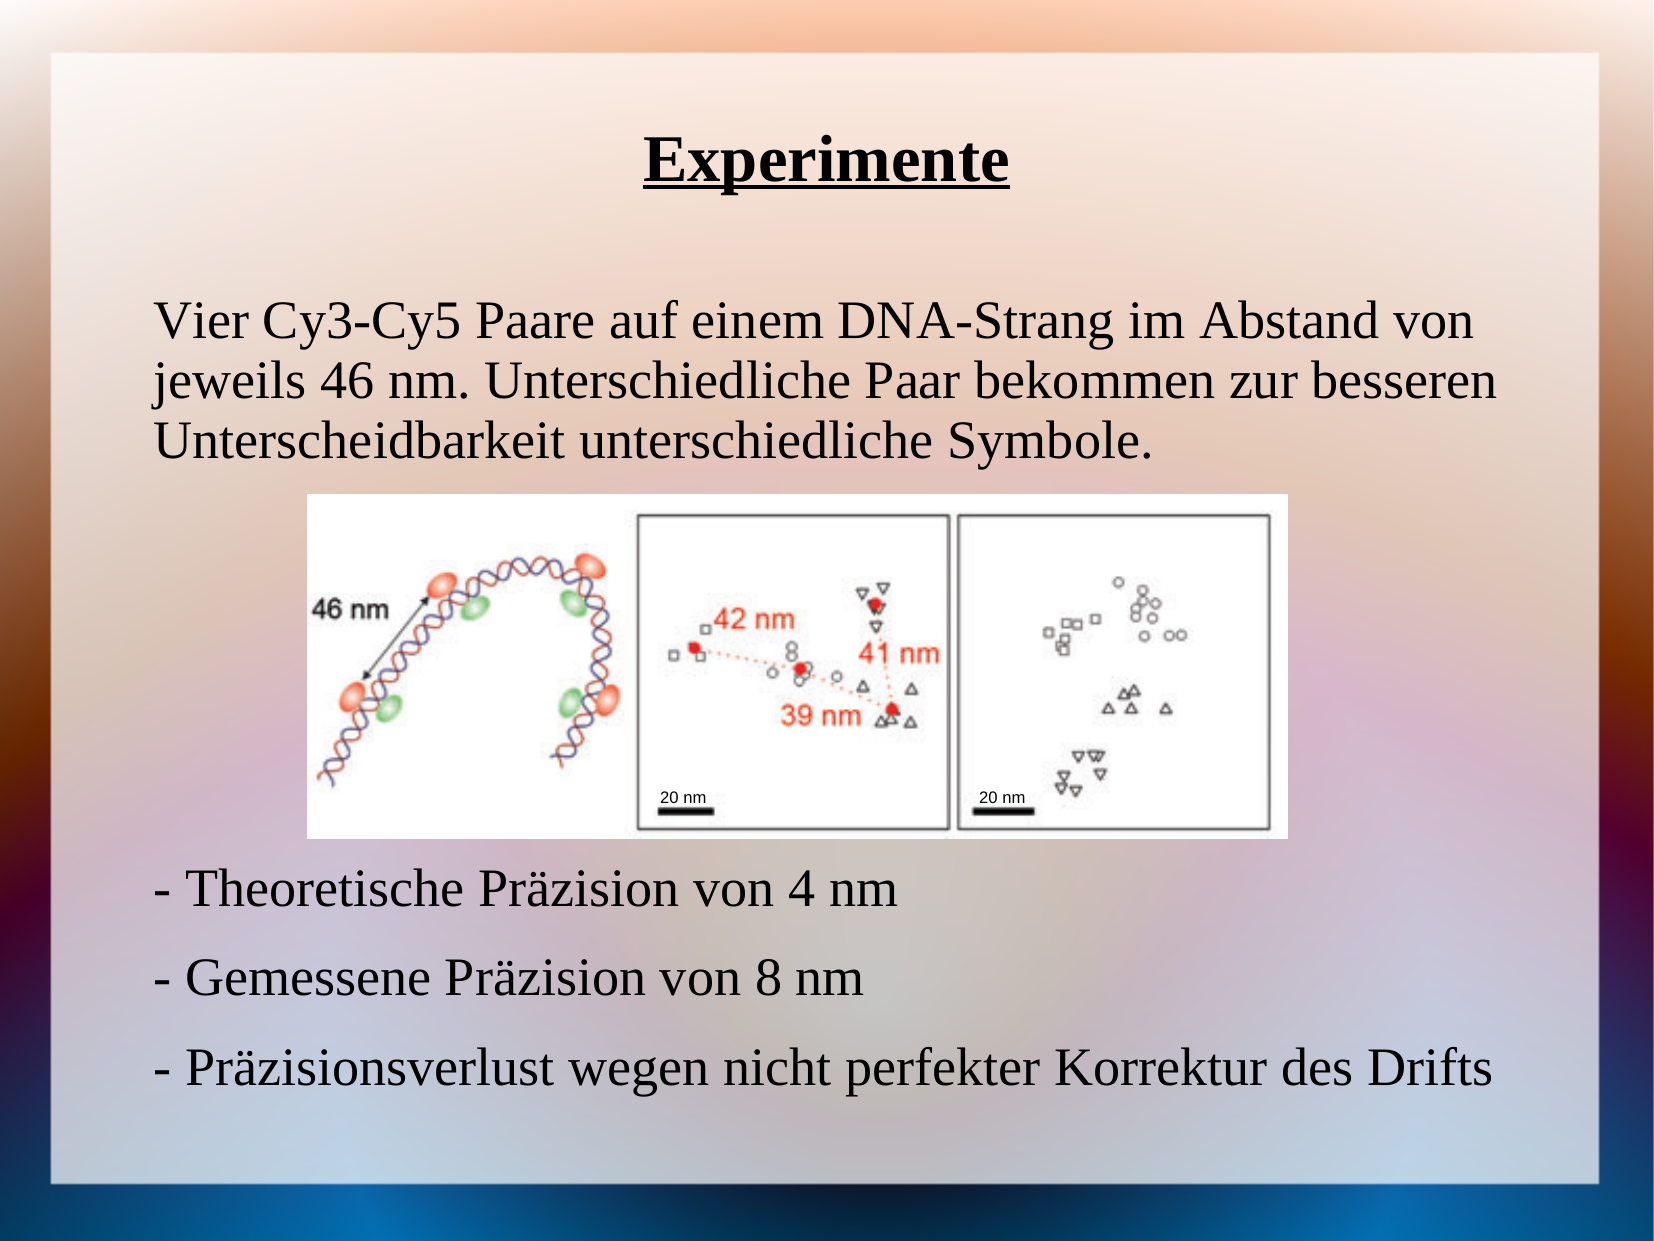

# Experimente
Vier Cy3-Cy5 Paare auf einem DNA-Strang im Abstand von jeweils 46 nm. Unterschiedliche Paar bekommen zur besseren Unterscheidbarkeit unterschiedliche Symbole.
- Theoretische Präzision von 4 nm
- Gemessene Präzision von 8 nm
- Präzisionsverlust wegen nicht perfekter Korrektur des Drifts
20 nm
20 nm